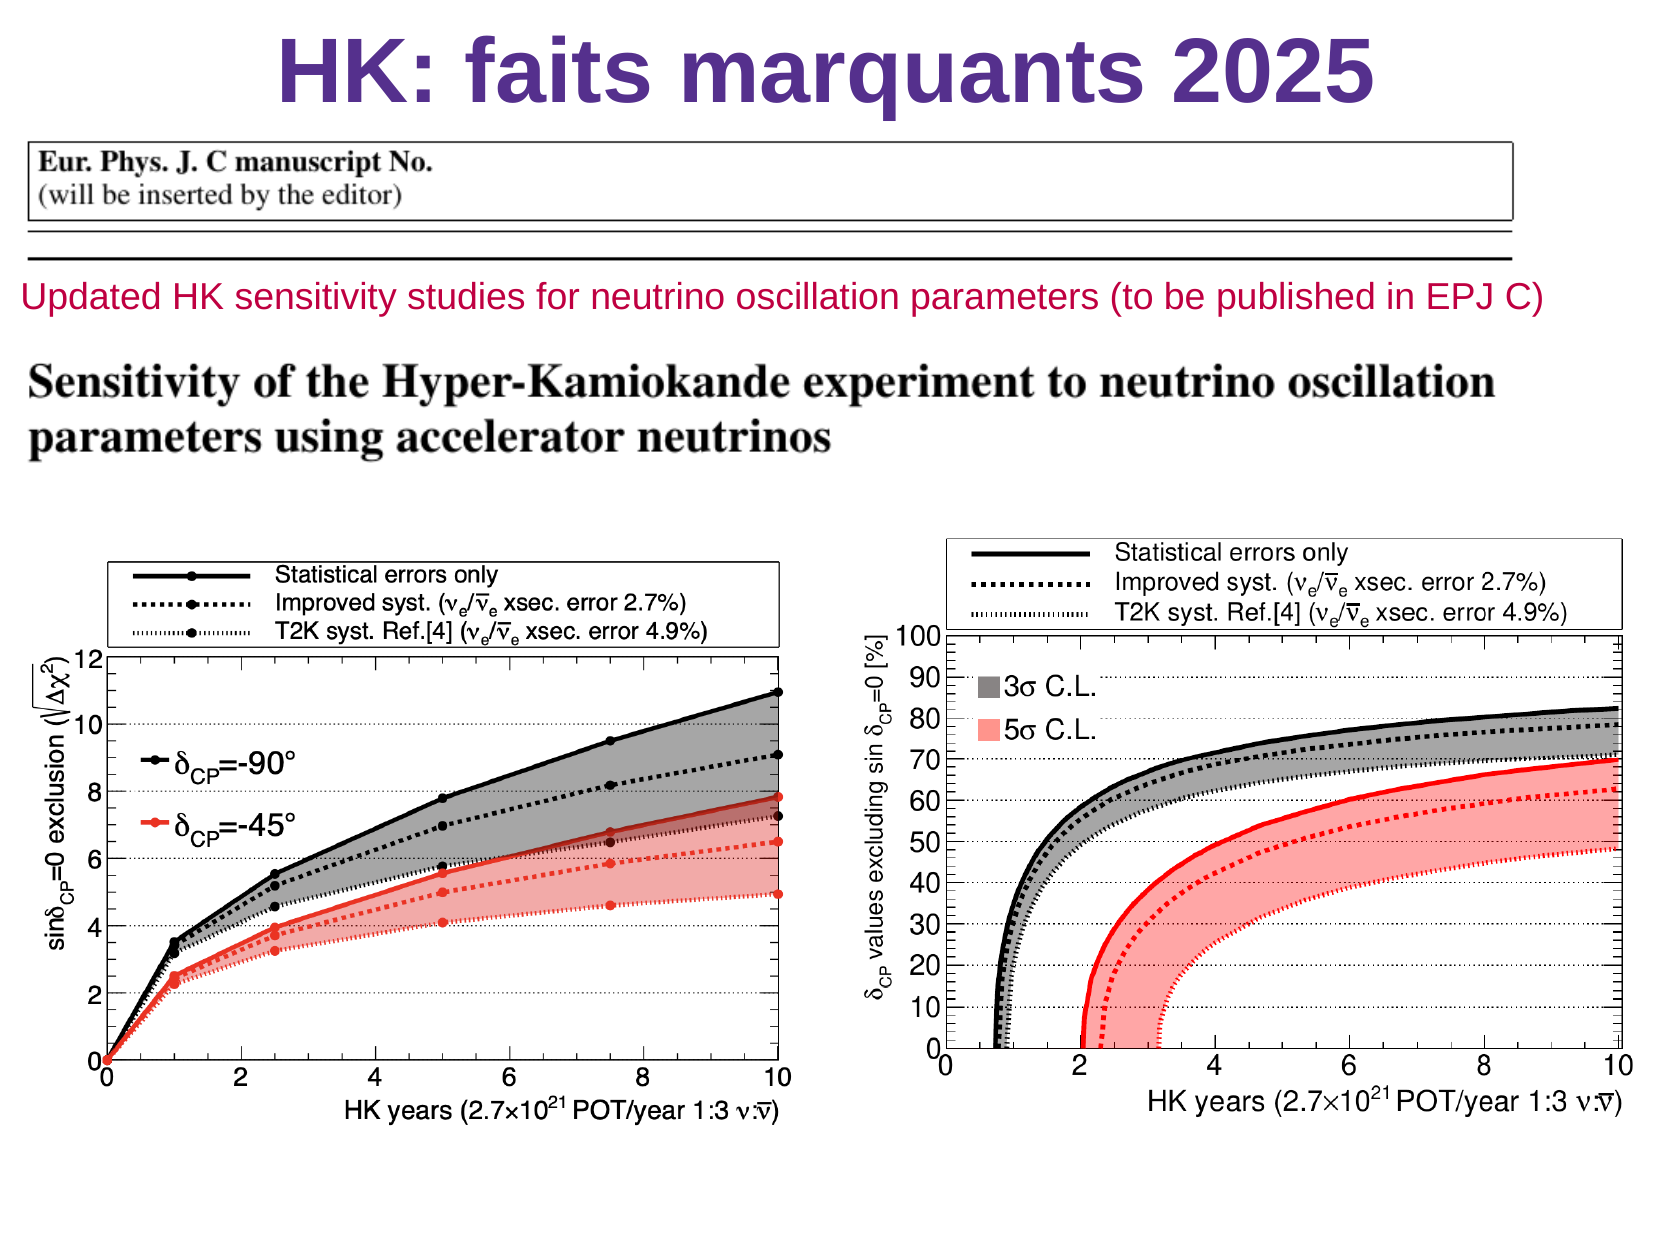

# HK: faits marquants 2025
Updated HK sensitivity studies for neutrino oscillation parameters (to be published in EPJ C)